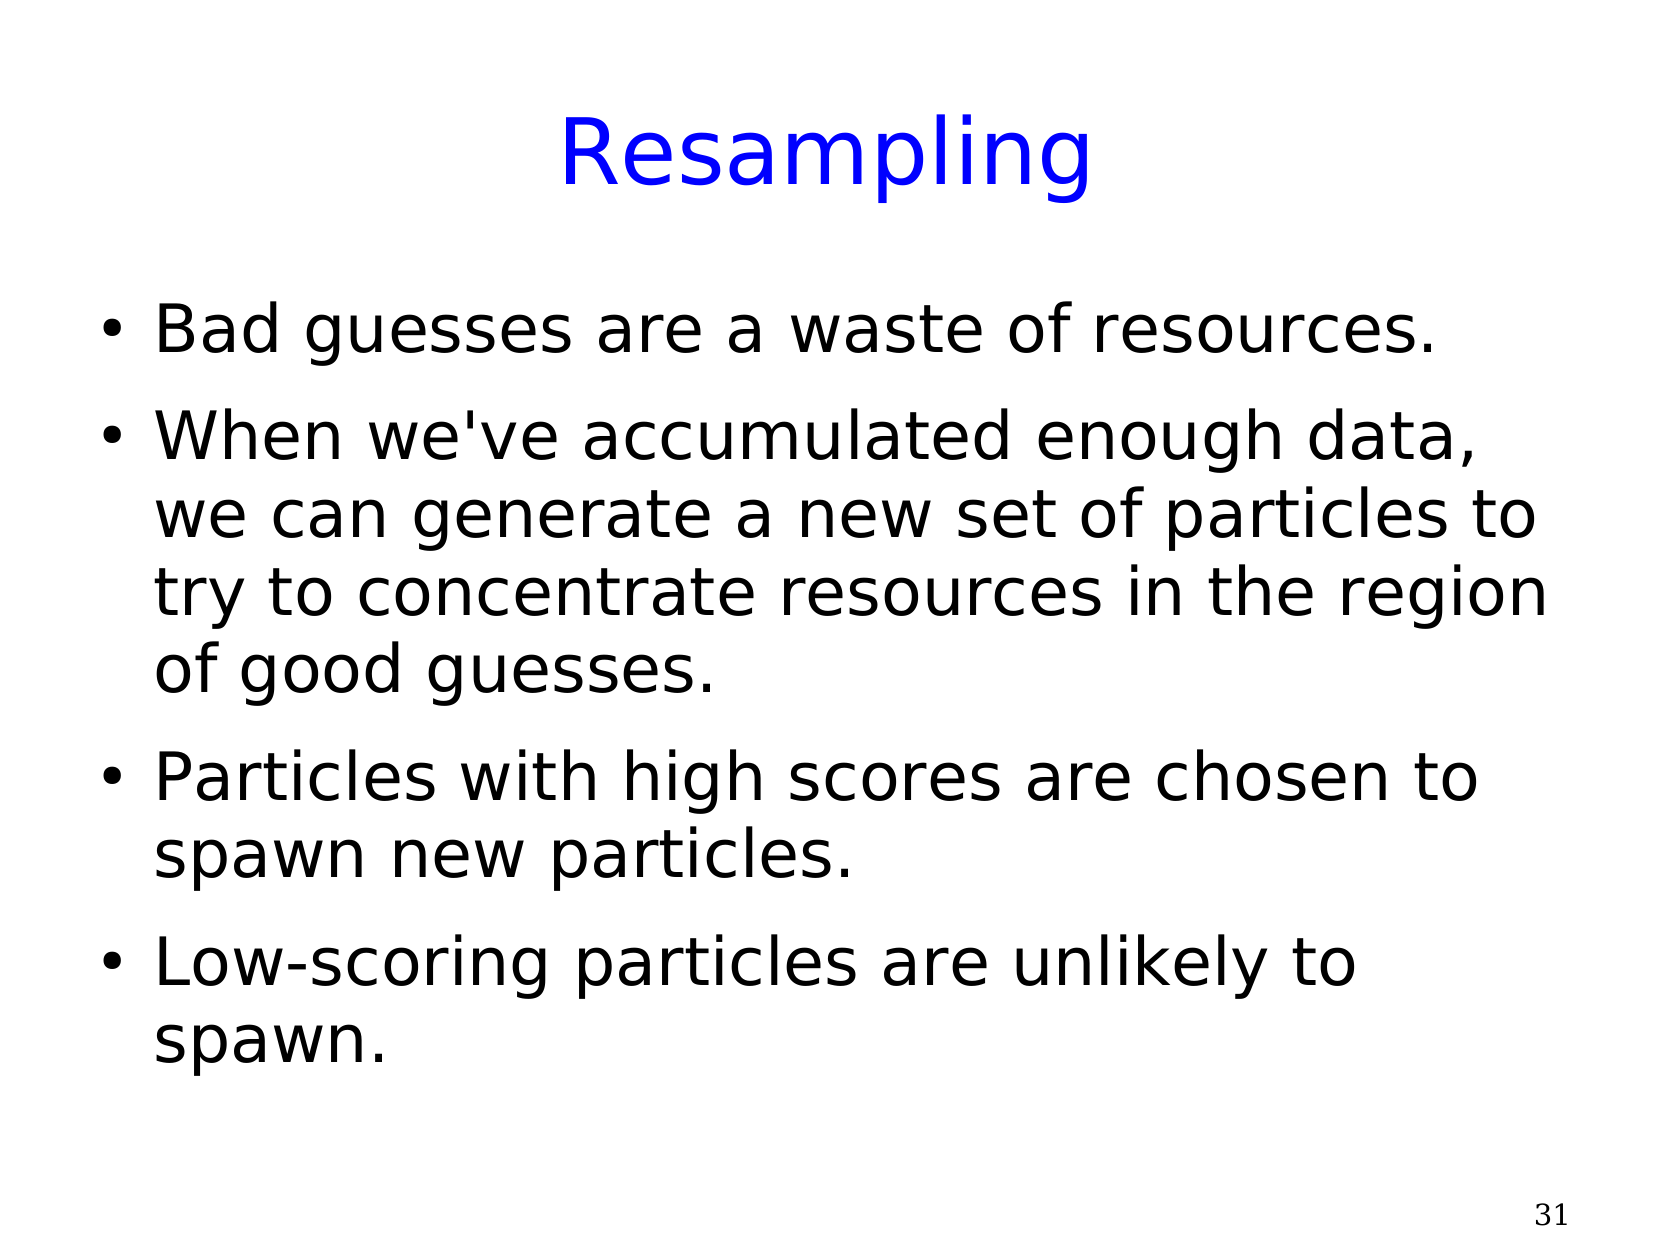

# Resampling
Bad guesses are a waste of resources.
When we've accumulated enough data, we can generate a new set of particles to try to concentrate resources in the region of good guesses.
Particles with high scores are chosen to spawn new particles.
Low-scoring particles are unlikely to spawn.
31